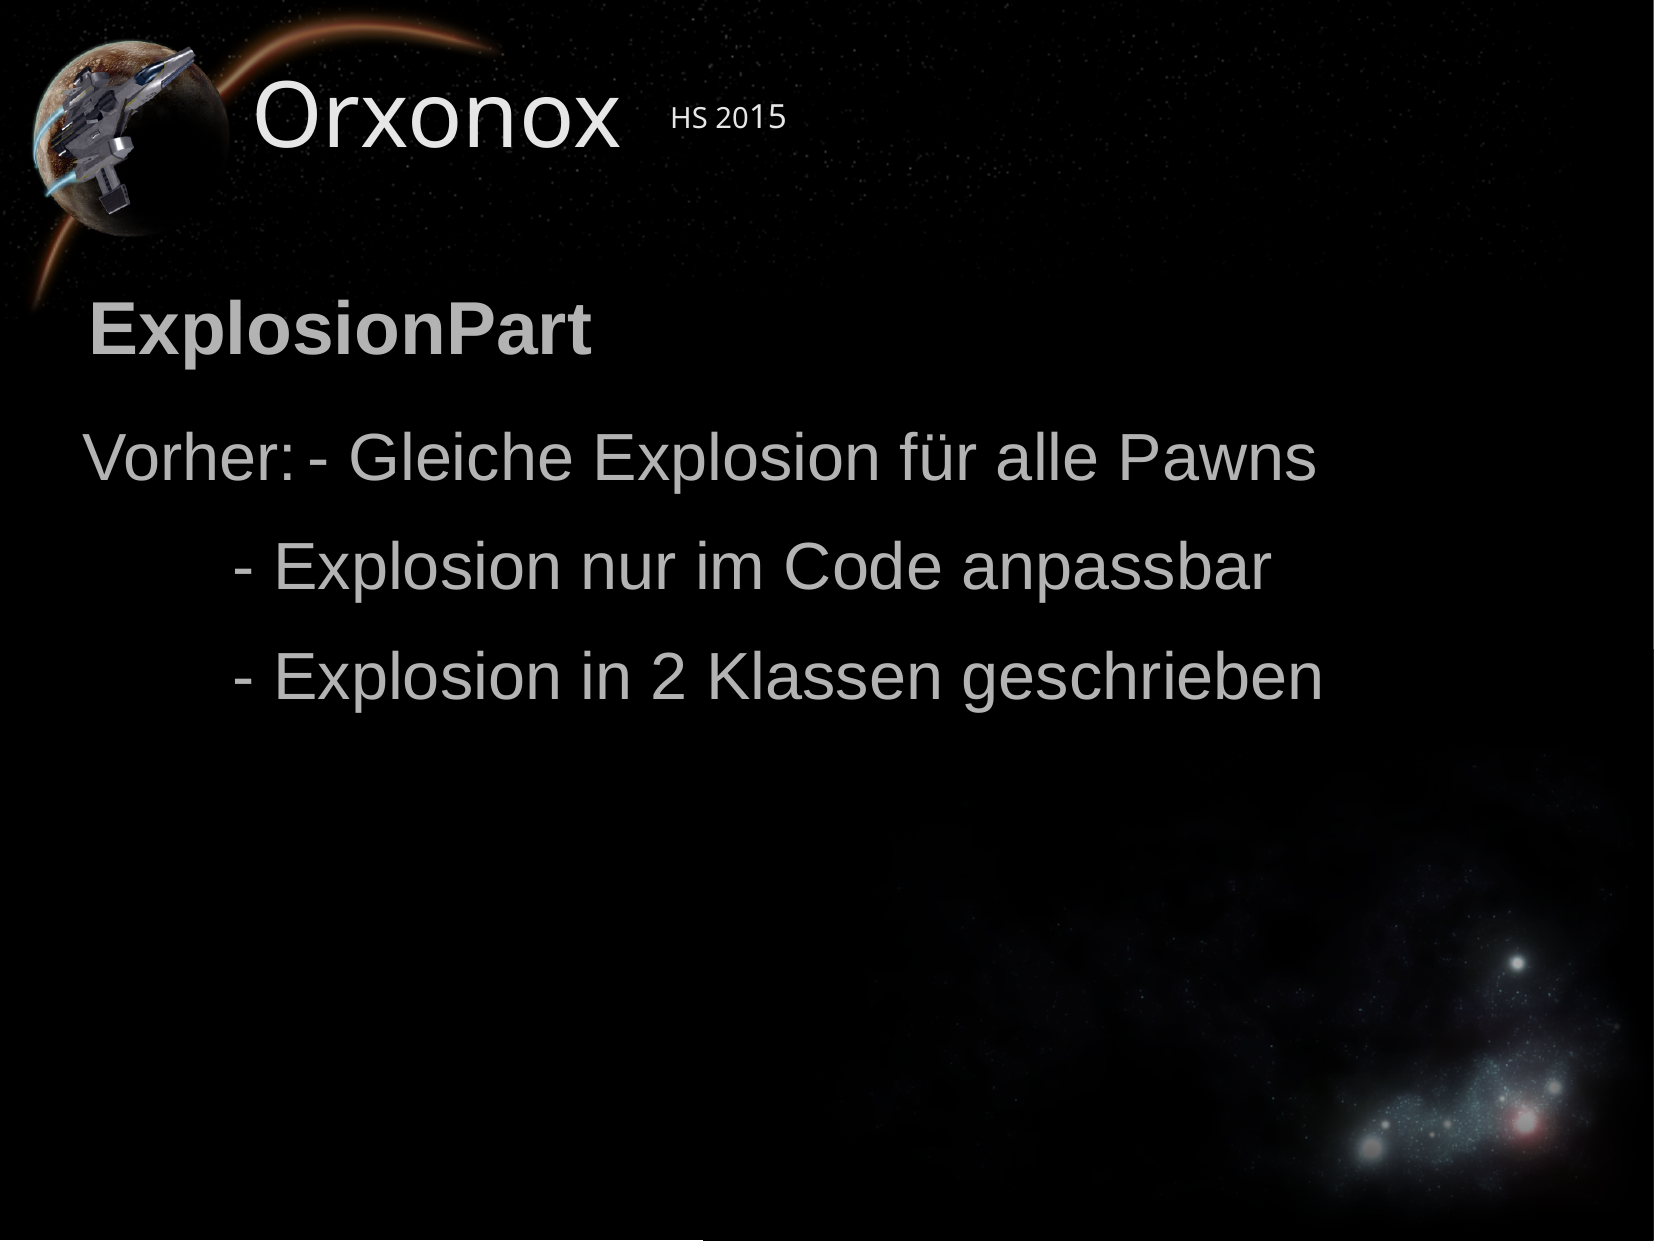

# ExplosionPart
Vorher:	- Gleiche Explosion für alle Pawns
		- Explosion nur im Code anpassbar
		- Explosion in 2 Klassen geschrieben